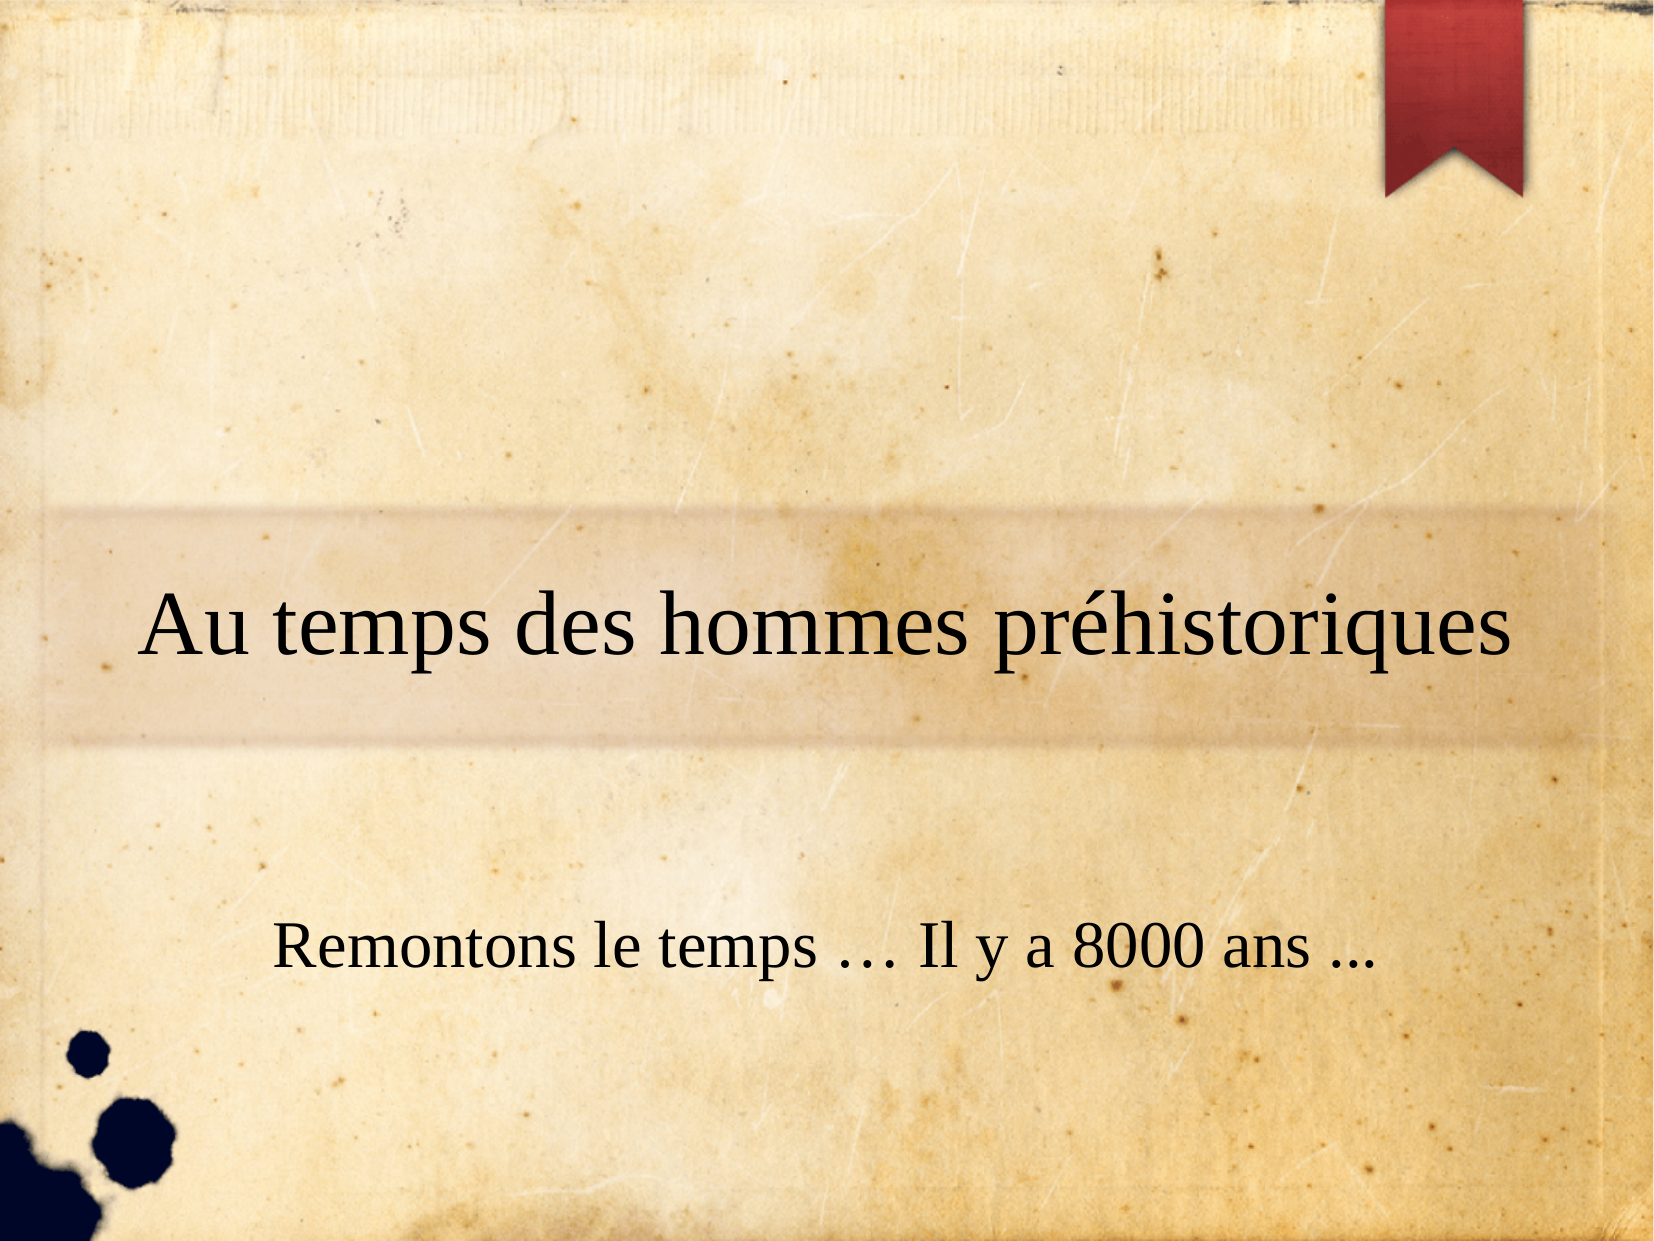

# Au temps des hommes préhistoriques
Remontons le temps … Il y a 8000 ans ...